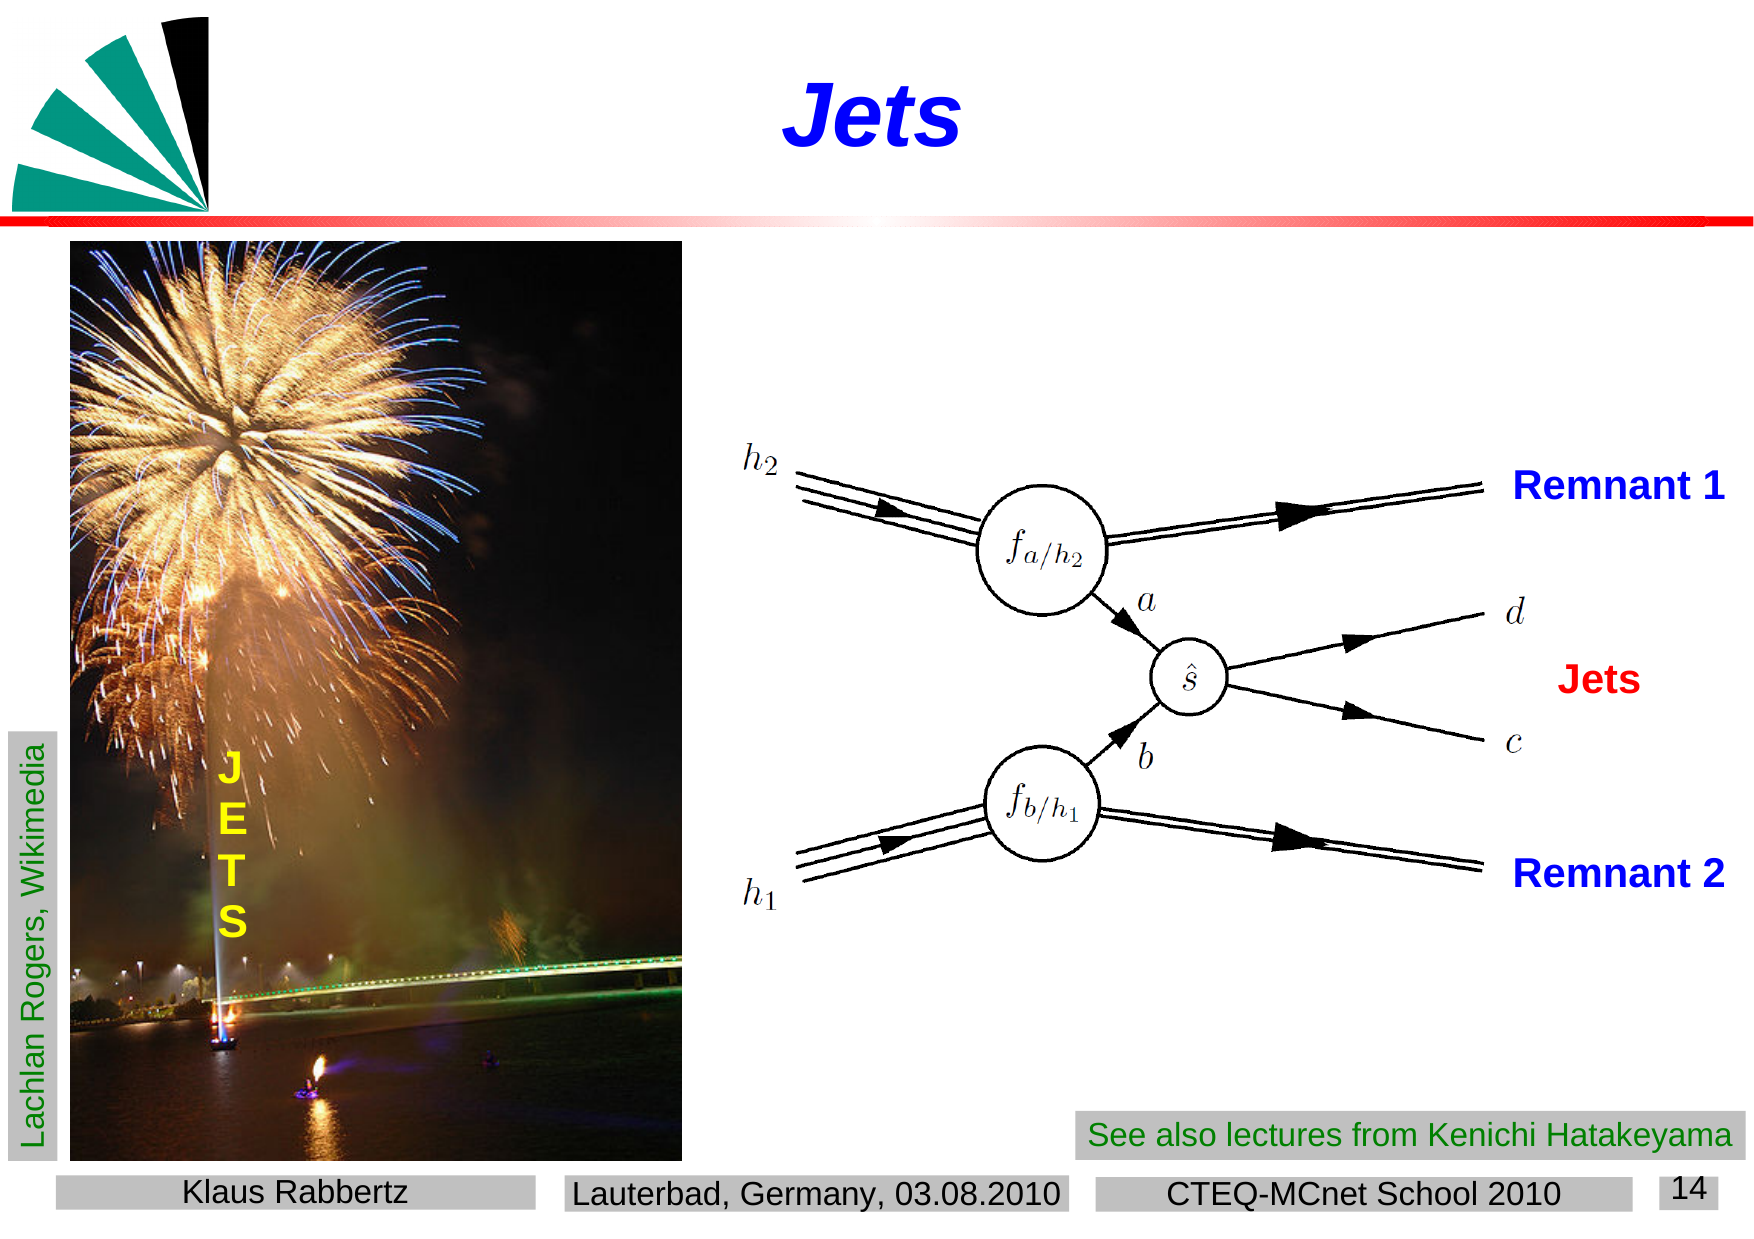

# Jets
Remnant 1
Jets
J
E
T
S
Remnant 2
Lachlan Rogers, Wikimedia
See also lectures from Kenichi Hatakeyama